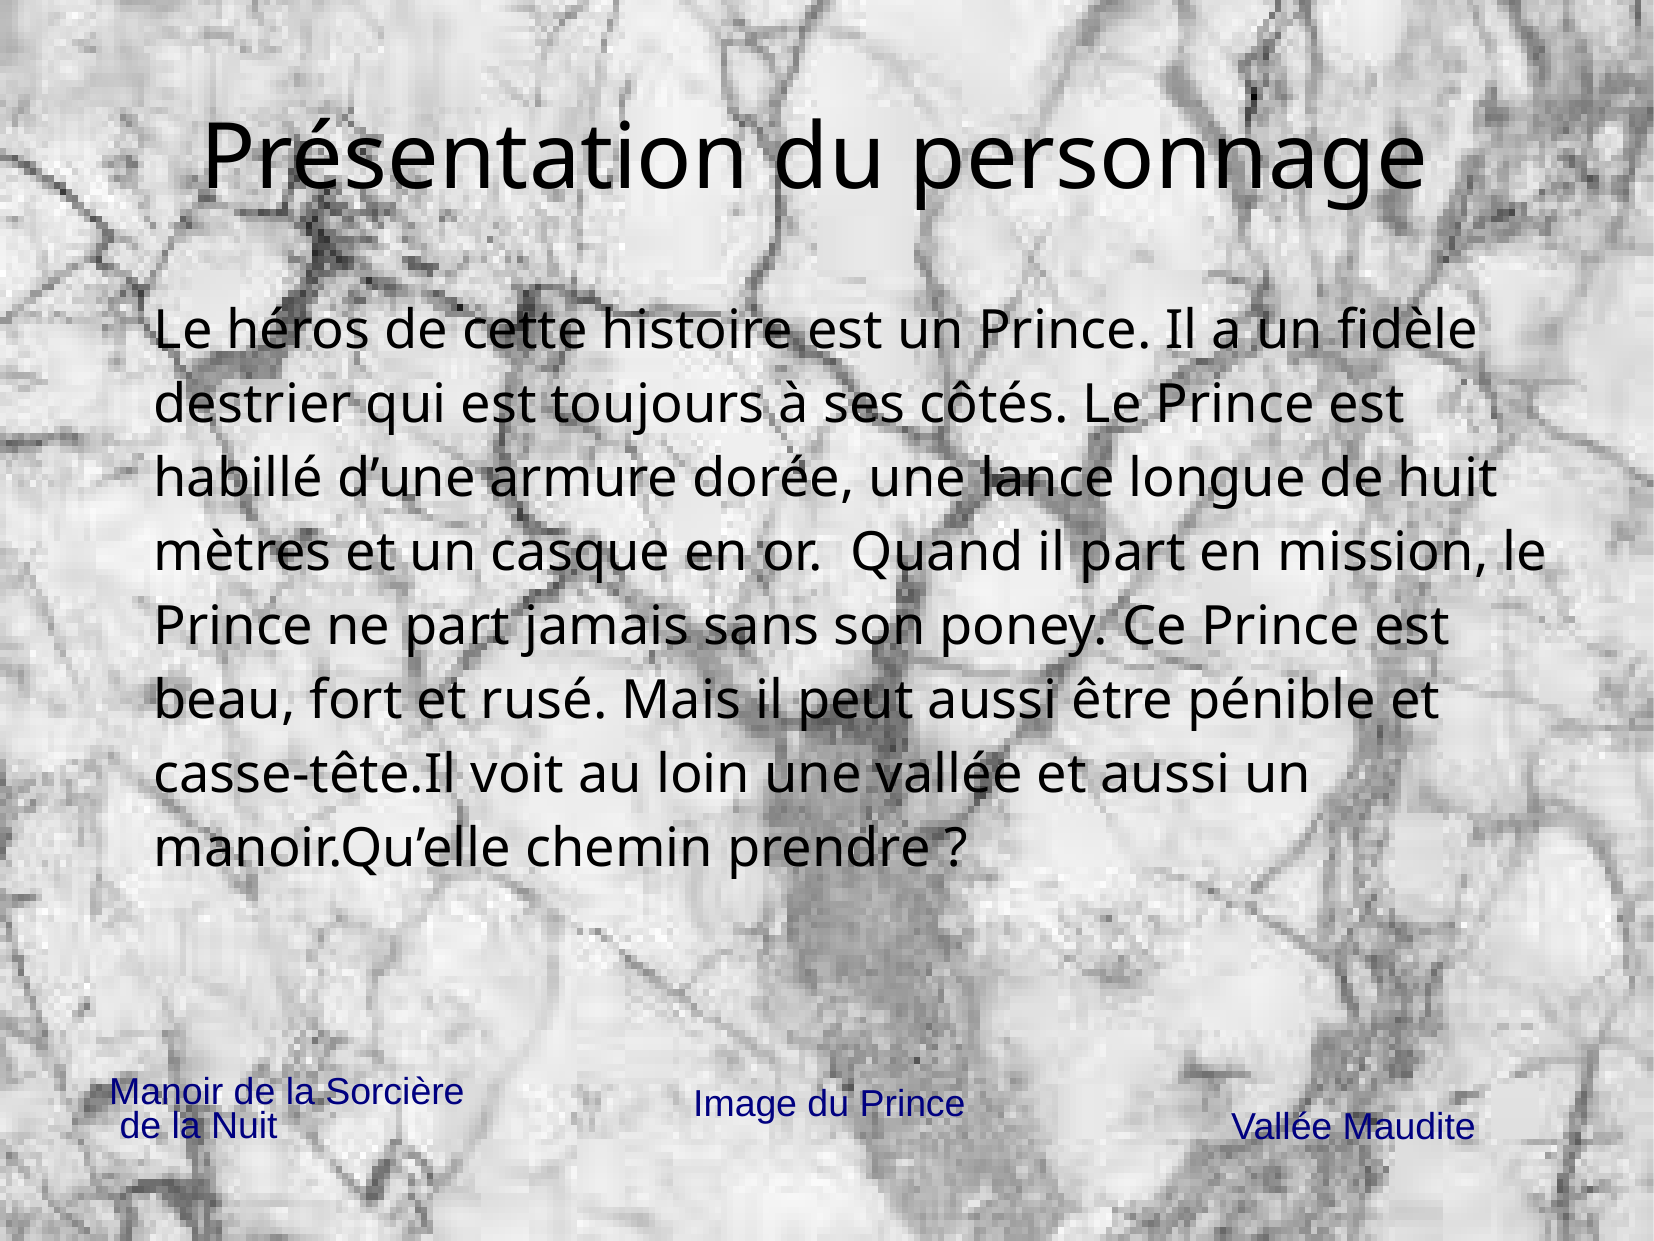

# Présentation du personnage
Le héros de cette histoire est un Prince. Il a un fidèle destrier qui est toujours à ses côtés. Le Prince est habillé d’une armure dorée, une lance longue de huit mètres et un casque en or. Quand il part en mission, le Prince ne part jamais sans son poney. Ce Prince est beau, fort et rusé. Mais il peut aussi être pénible et casse-tête.Il voit au loin une vallée et aussi un manoir.Qu’elle chemin prendre ?
Manoir de la Sorcière de la Nuit
Image du Prince
Vallée Maudite